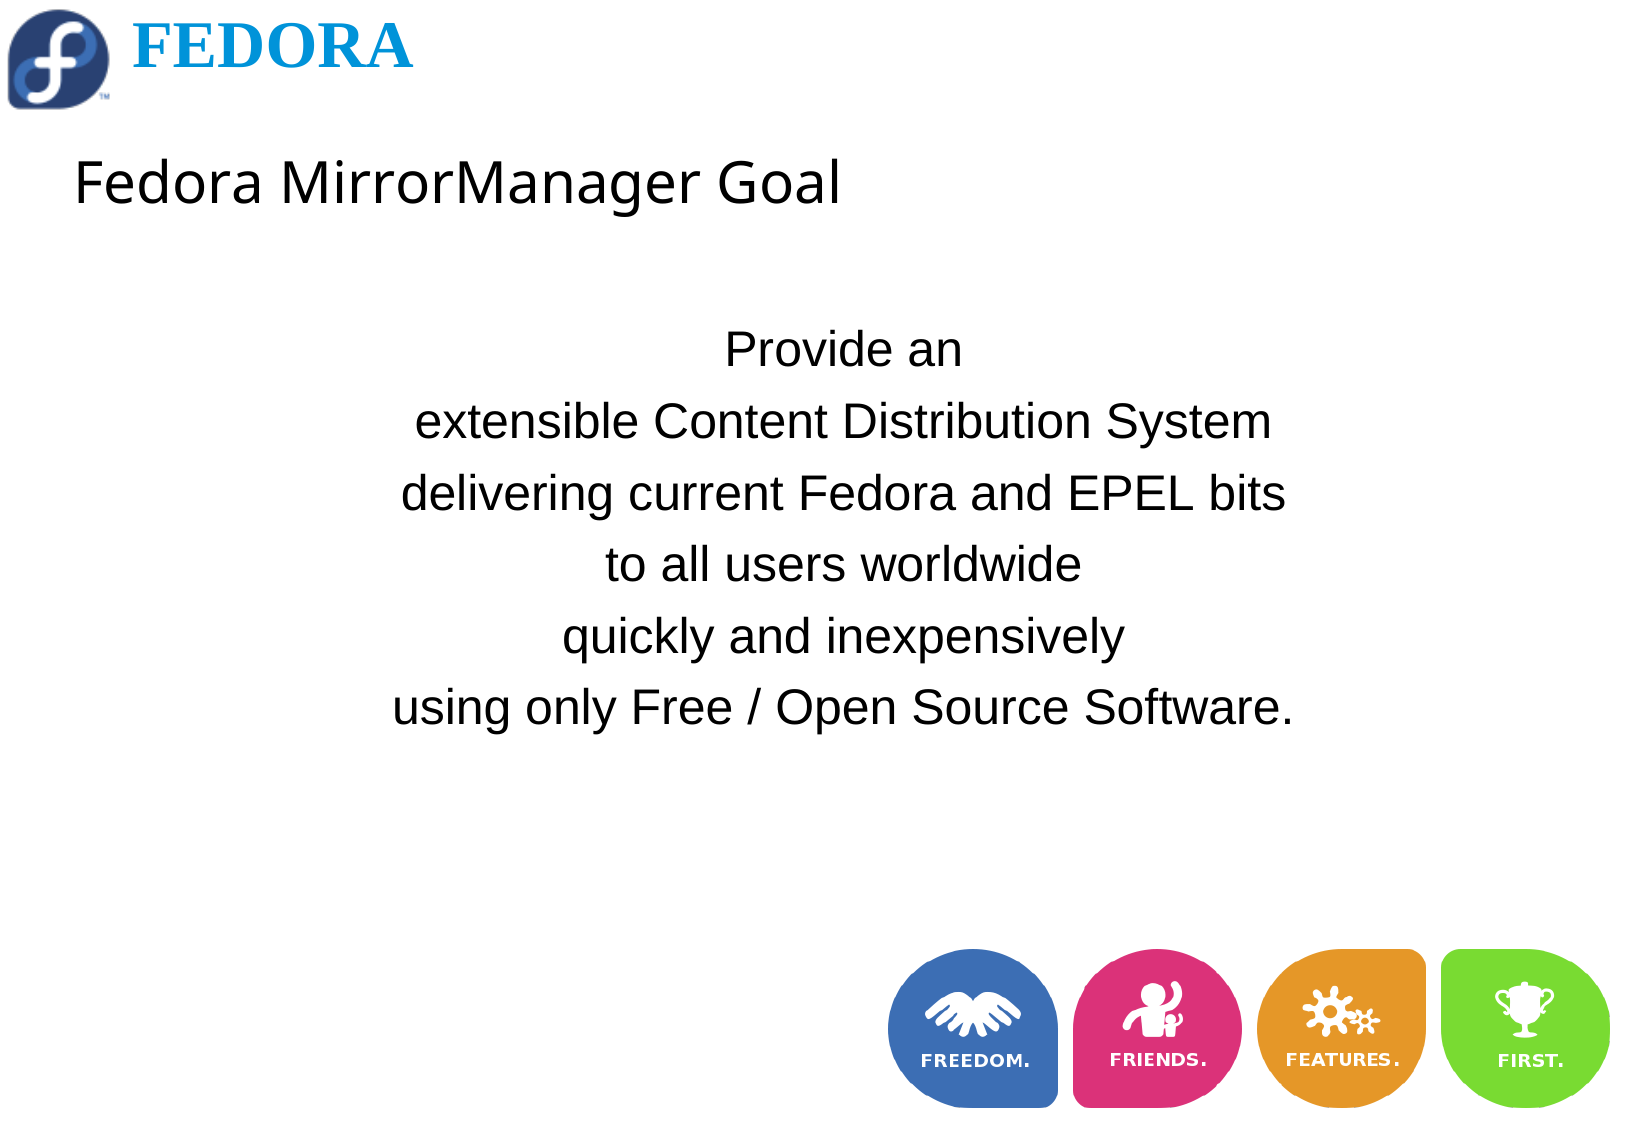

# Fedora MirrorManager Goal
Provide an
extensible Content Distribution System
delivering current Fedora and EPEL bits
to all users worldwide
quickly and inexpensively
using only Free / Open Source Software.